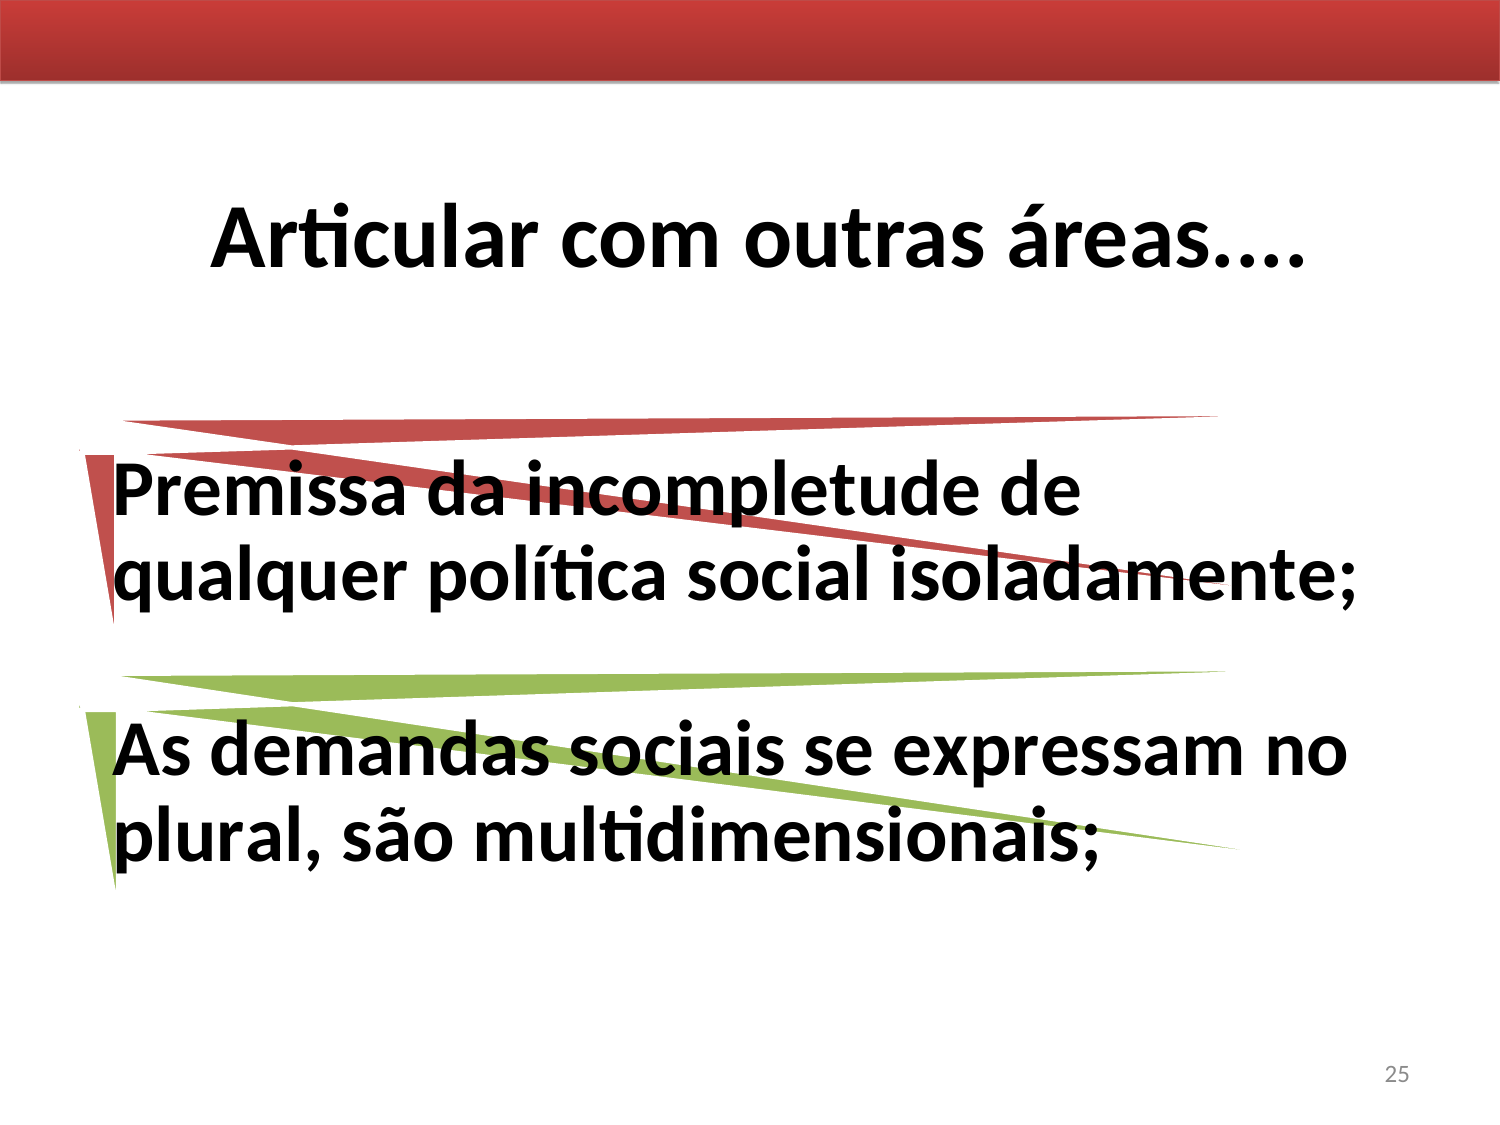

# Articular com outras áreas....
Premissa da incompletude de qualquer política social isoladamente;
As demandas sociais se expressam no plural, são multidimensionais;